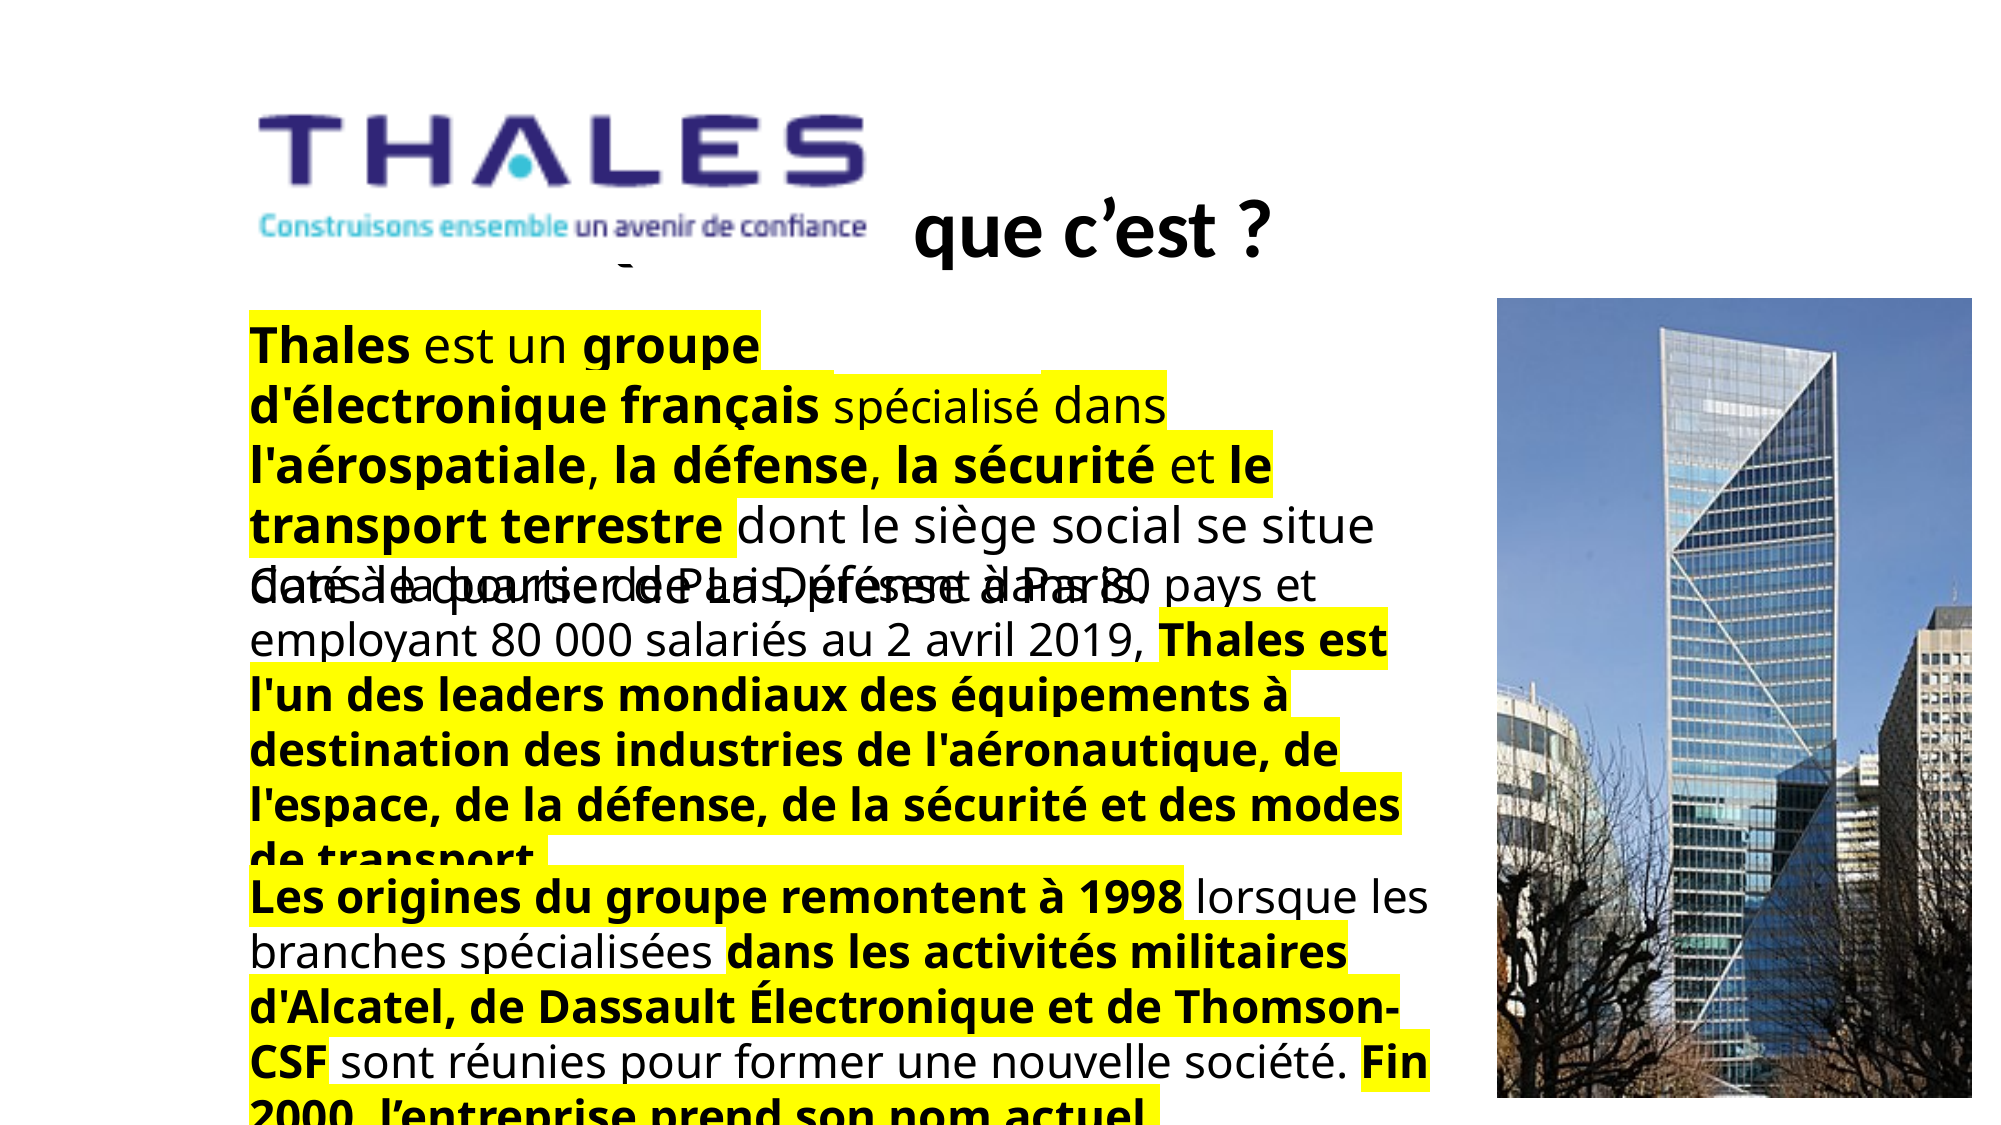

# Qu’est-ce que c’est ?
Thales est un groupe d'électronique français spécialisé dans l'aérospatiale, la défense, la sécurité et le transport terrestre dont le siège social se situe dans le quartier de La Défense à Paris.
Coté à la bourse de Paris, présent dans 80 pays et employant 80 000 salariés au 2 avril 2019, Thales est l'un des leaders mondiaux des équipements à destination des industries de l'aéronautique, de l'espace, de la défense, de la sécurité et des modes de transport.
Les origines du groupe remontent à 1998 lorsque les branches spécialisées dans les activités militaires d'Alcatel, de Dassault Électronique et de Thomson-CSF sont réunies pour former une nouvelle société. Fin 2000, l’entreprise prend son nom actuel.